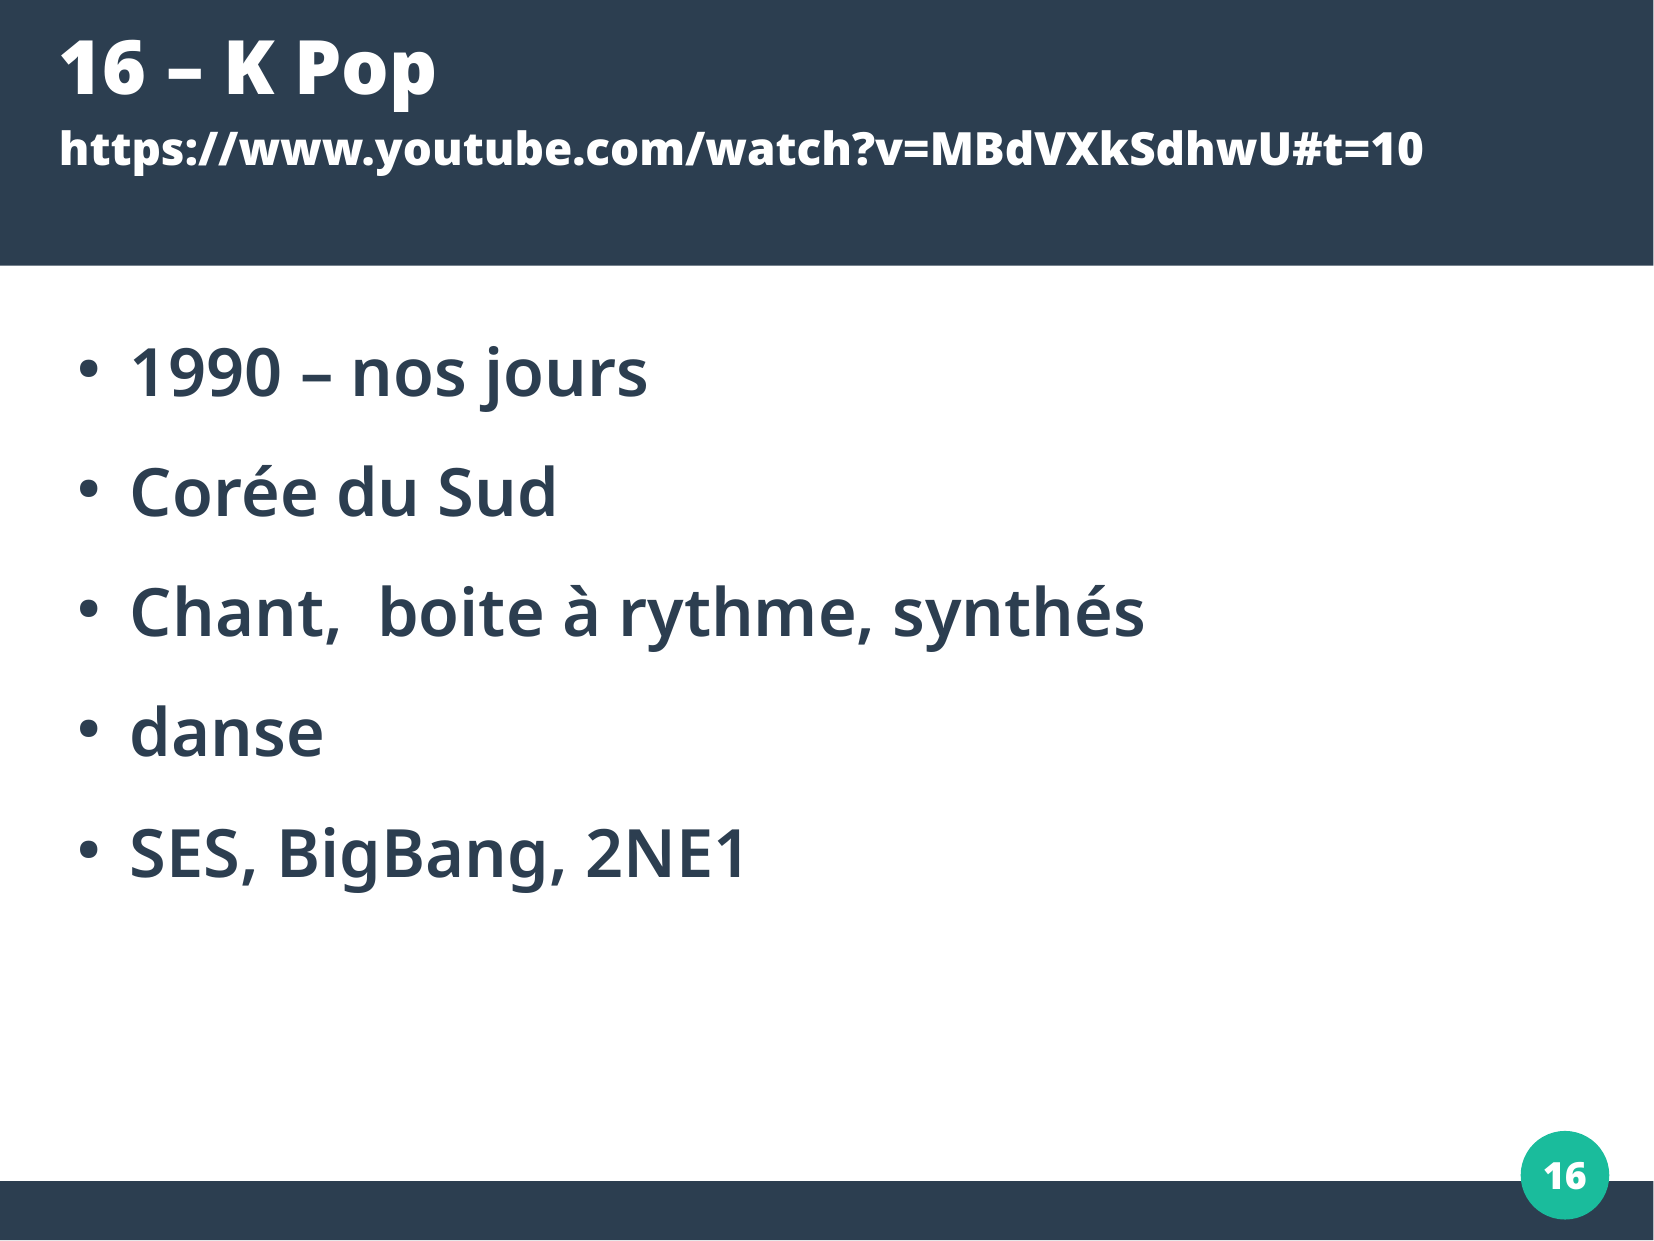

# 16 – K Pop https://www.youtube.com/watch?v=MBdVXkSdhwU#t=10
1990 – nos jours
Corée du Sud
Chant, boite à rythme, synthés
danse
SES, BigBang, 2NE1
16